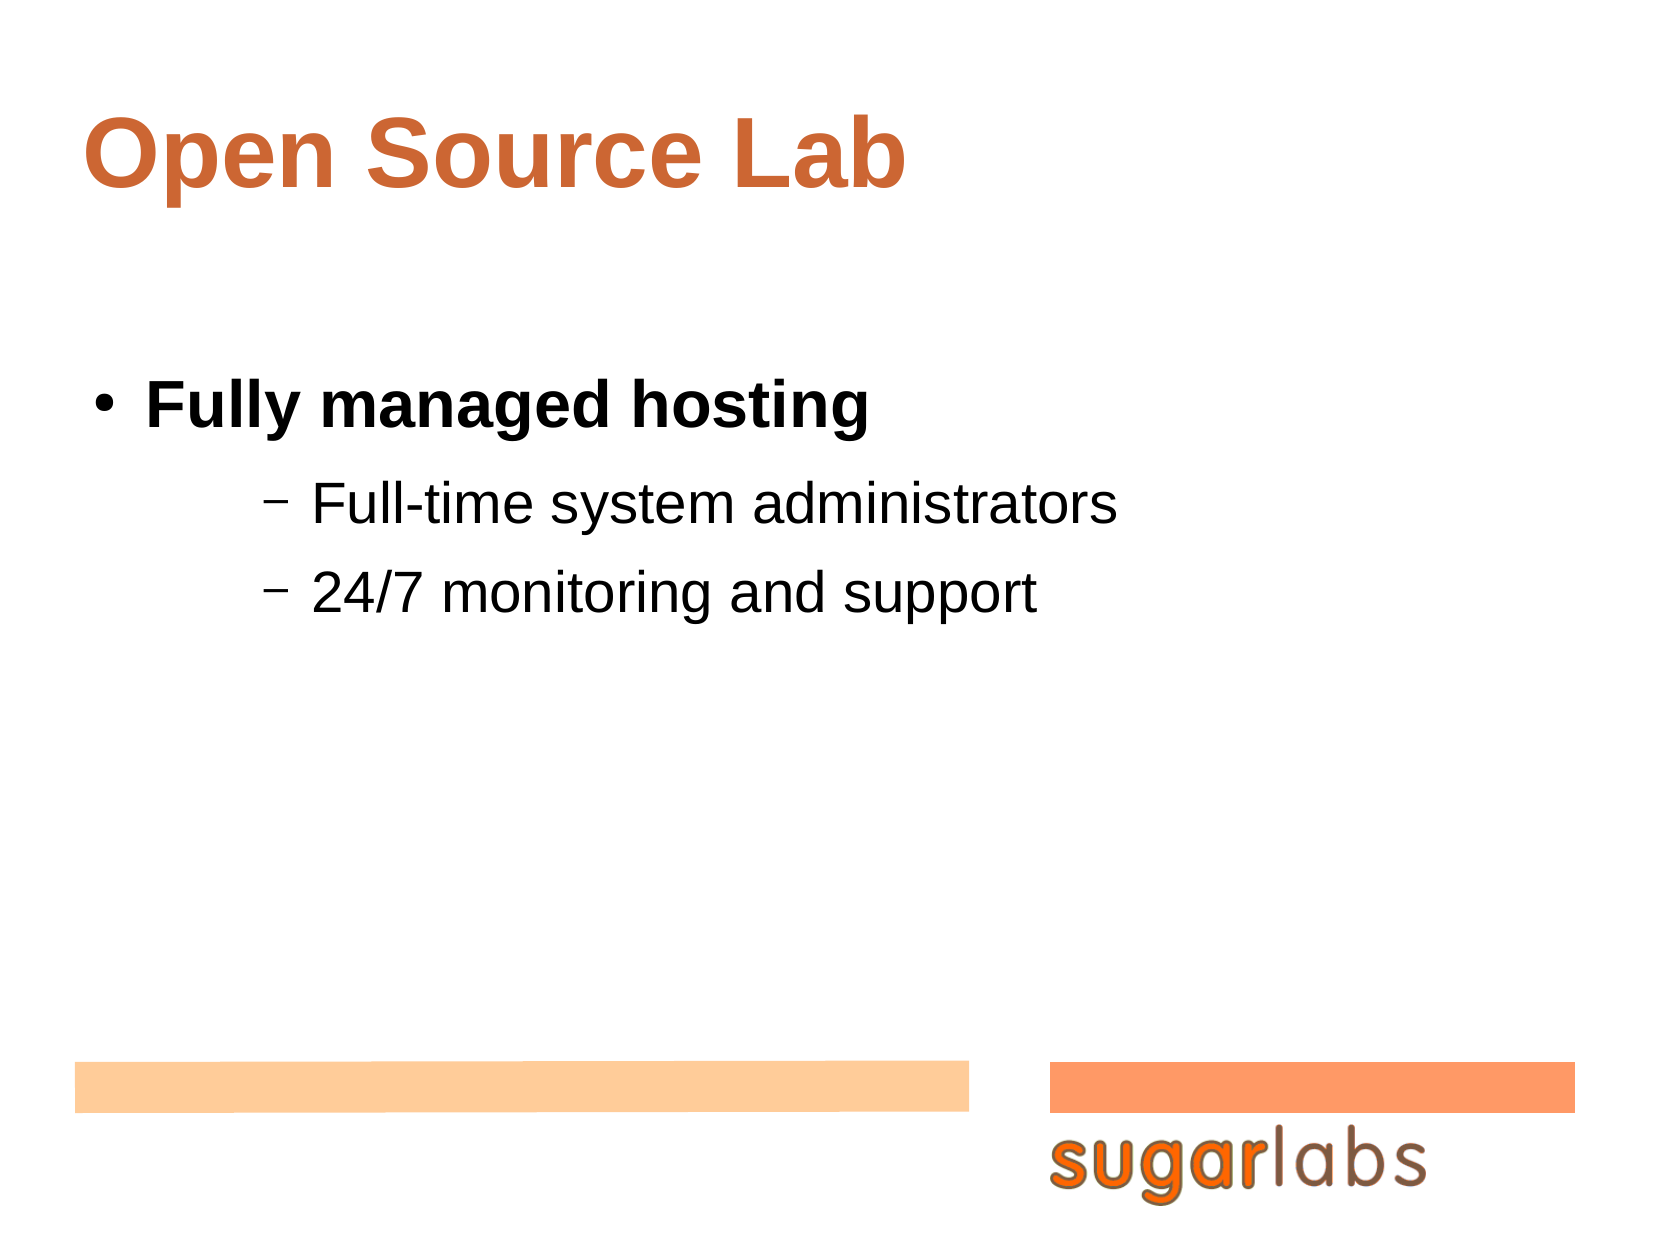

# Open Source Lab
Fully managed hosting
Full-time system administrators
24/7 monitoring and support